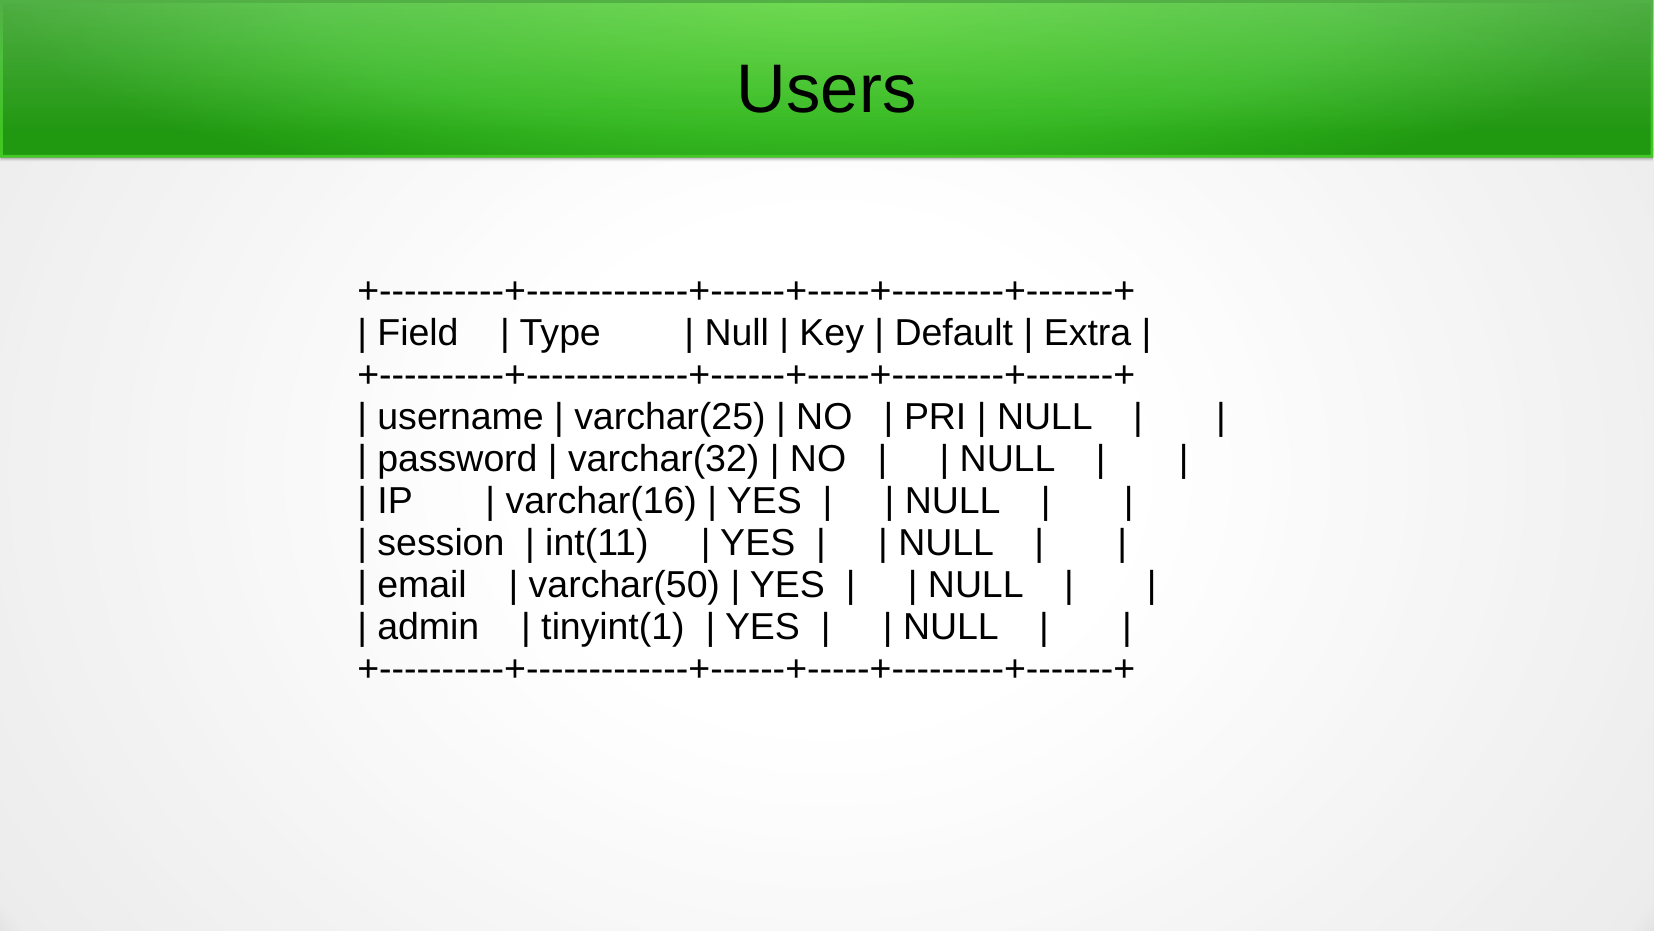

# Users
+----------+-------------+------+-----+---------+-------+
| Field | Type | Null | Key | Default | Extra |
+----------+-------------+------+-----+---------+-------+
| username | varchar(25) | NO | PRI | NULL | |
| password | varchar(32) | NO | | NULL | |
| IP | varchar(16) | YES | | NULL | |
| session | int(11) | YES | | NULL | |
| email | varchar(50) | YES | | NULL | |
| admin | tinyint(1) | YES | | NULL | |
+----------+-------------+------+-----+---------+-------+